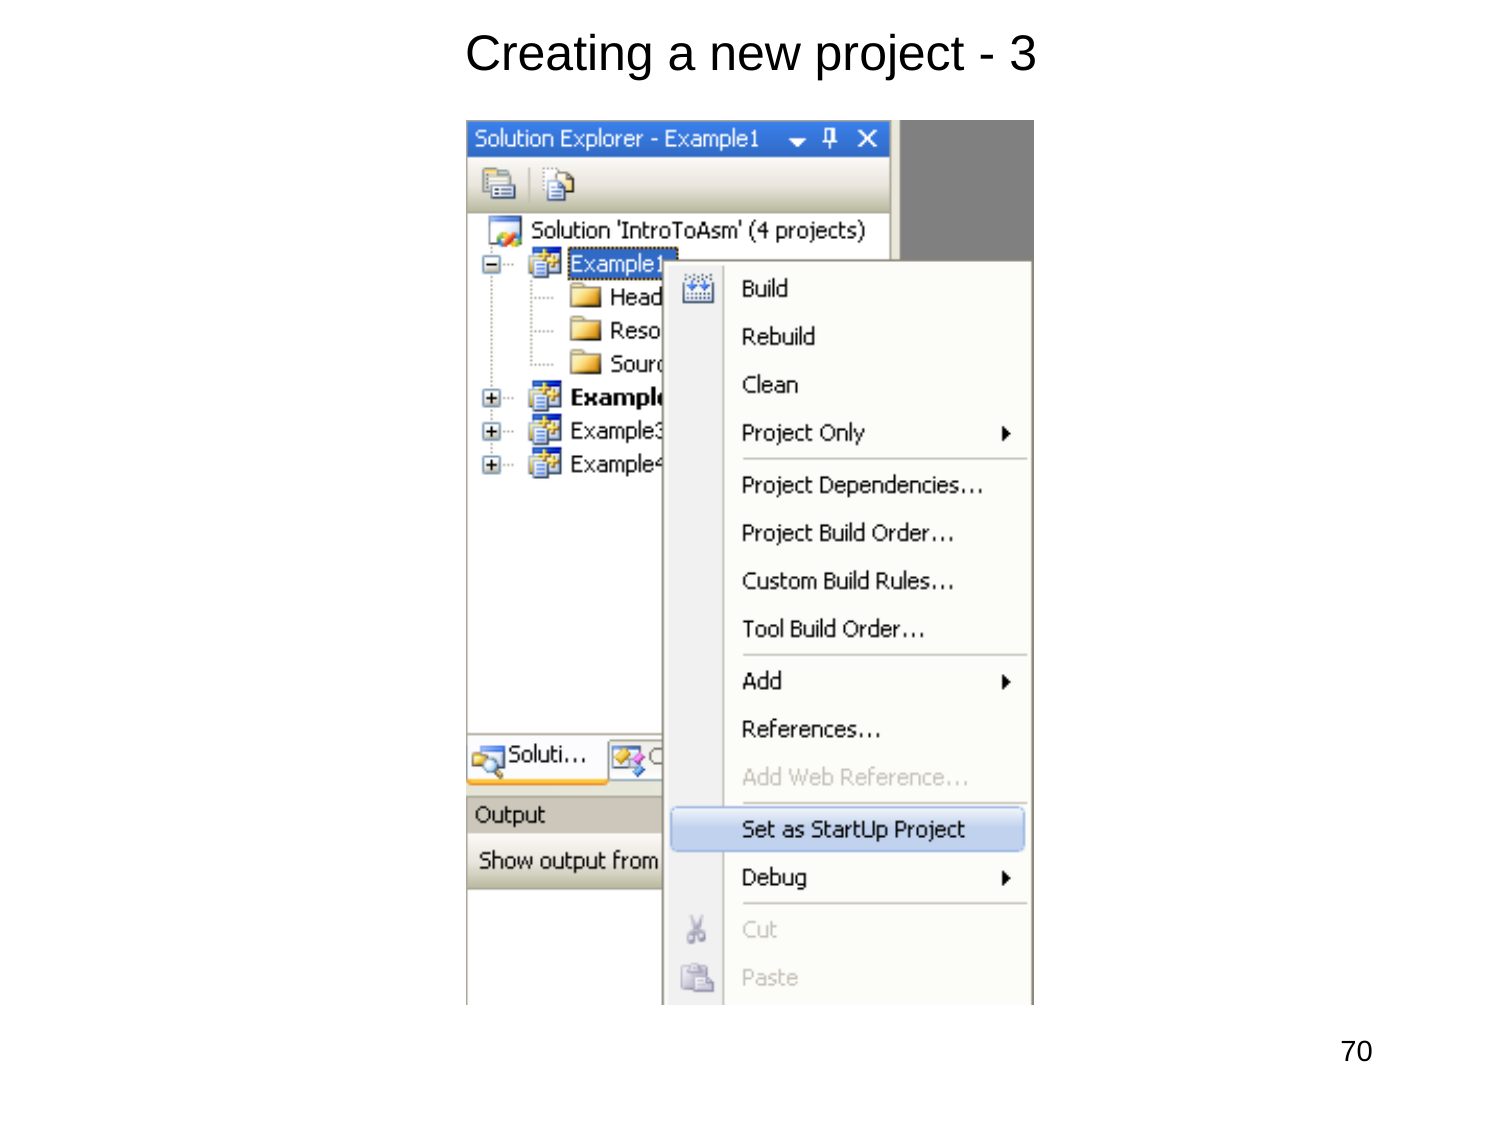

Creating a new project - 3
# Creating a new project 3